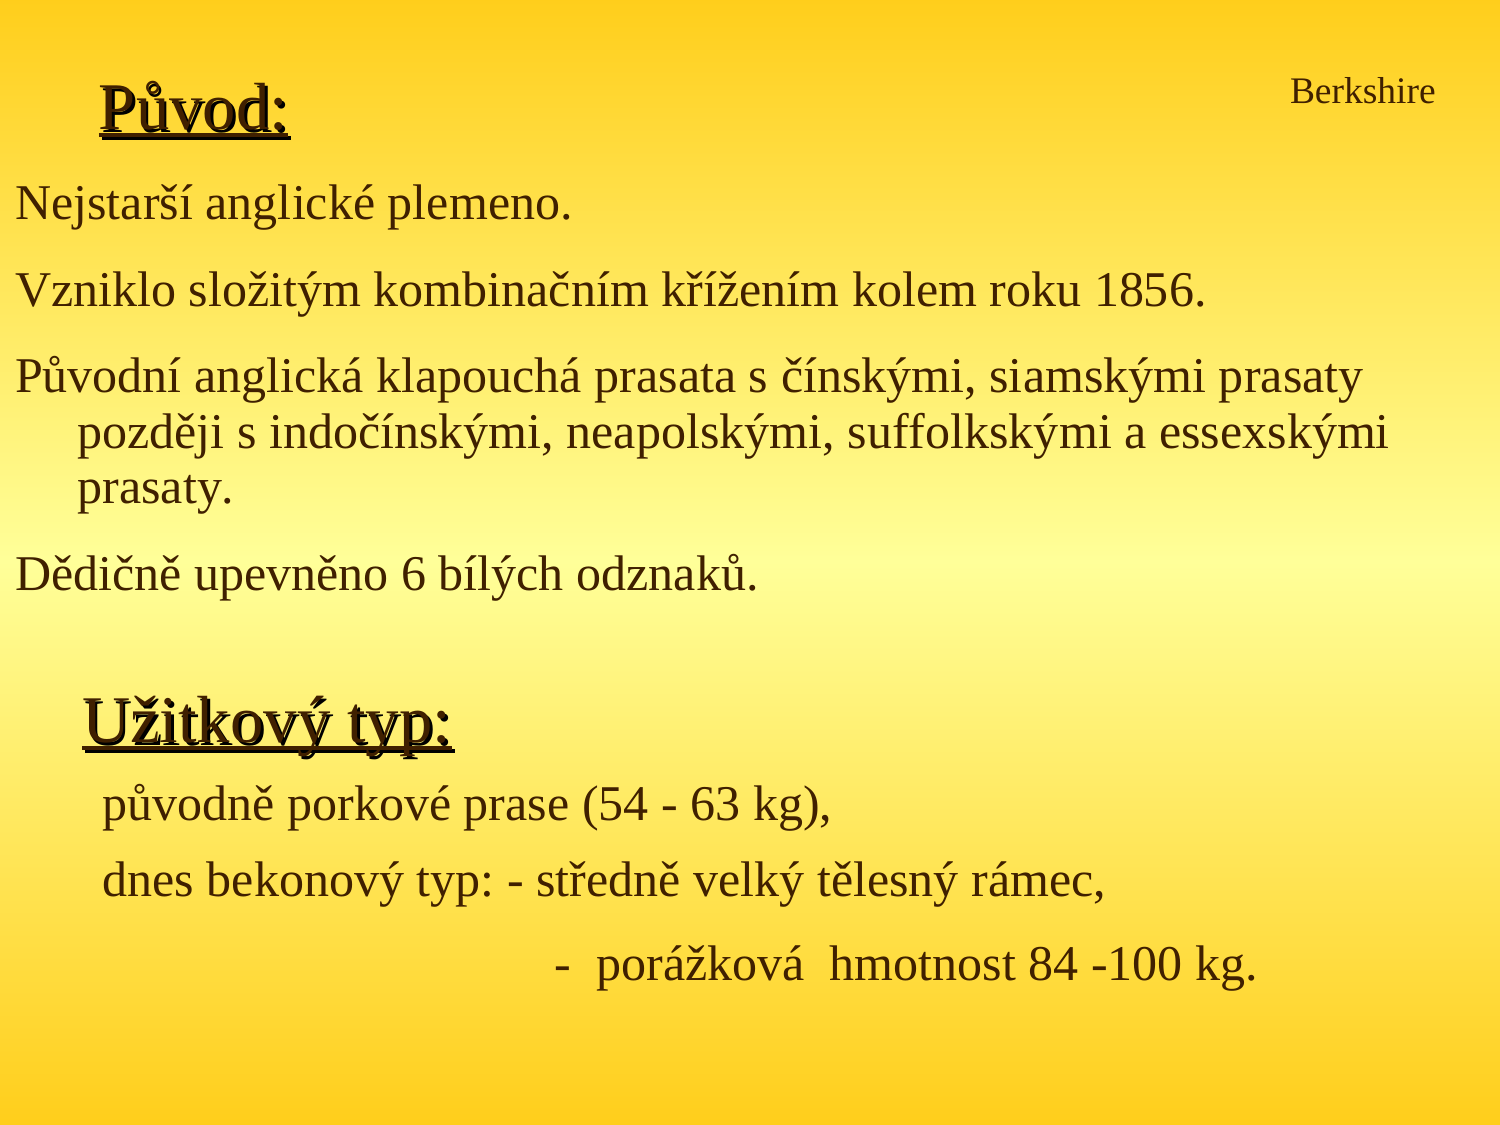

Původ:
Nejstarší anglické plemeno.
Vzniklo složitým kombinačním křížením kolem roku 1856.
Původní anglická klapouchá prasata s čínskými, siamskými prasaty později s indočínskými, neapolskými, suffolkskými a essexskými prasaty.
Dědičně upevněno 6 bílých odznaků.
Berkshire
 Užitkový typ:
 původně porkové prase (54 - 63 kg),
 dnes bekonový typ: - středně velký tělesný rámec,
	 - porážková hmotnost 84 -100 kg.